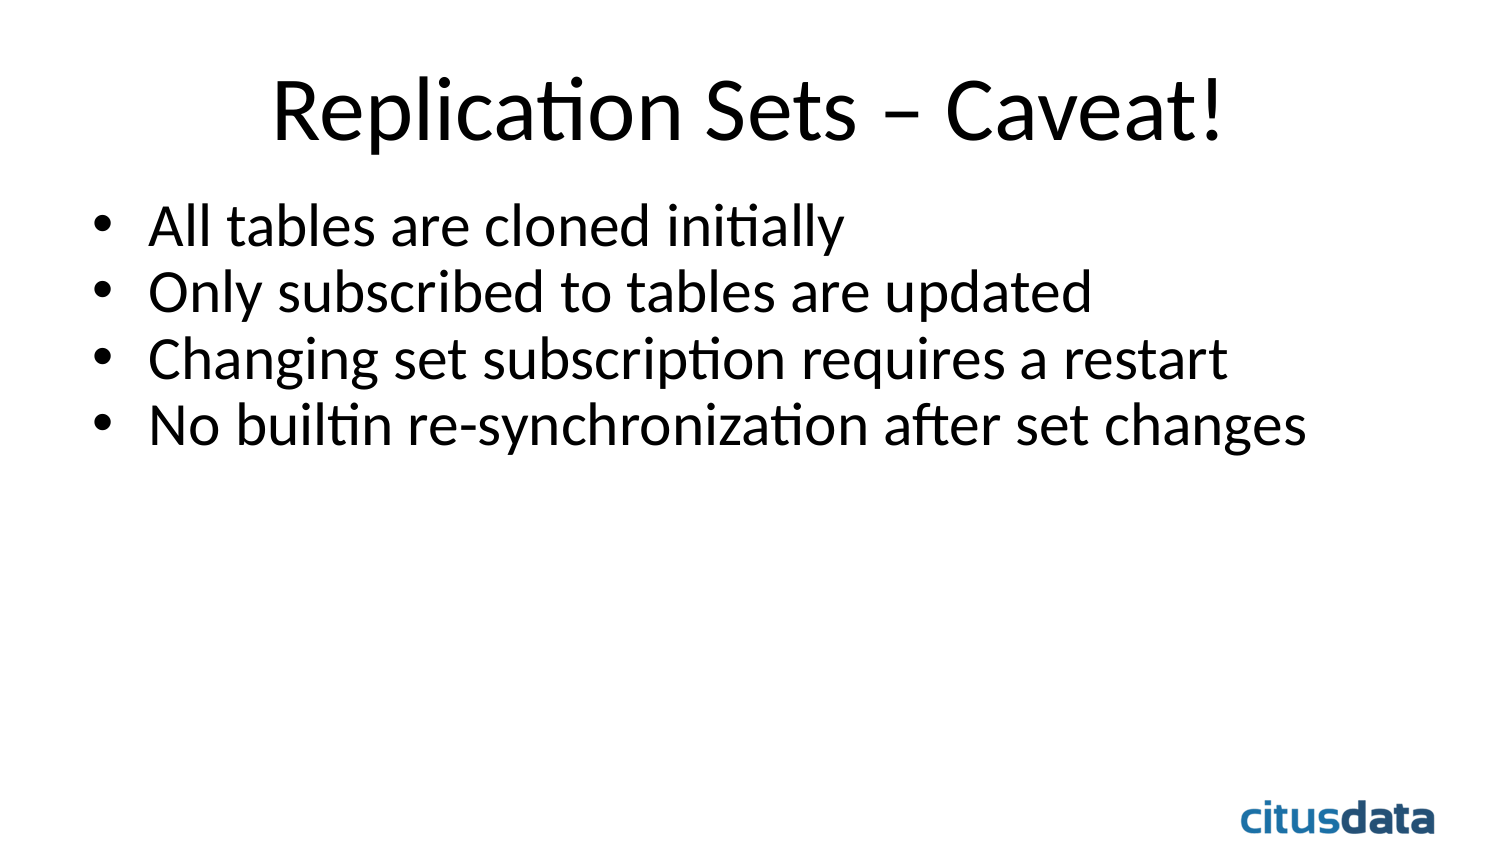

# Replication Sets – Caveat!
All tables are cloned initially
Only subscribed to tables are updated
Changing set subscription requires a restart
No builtin re-synchronization after set changes